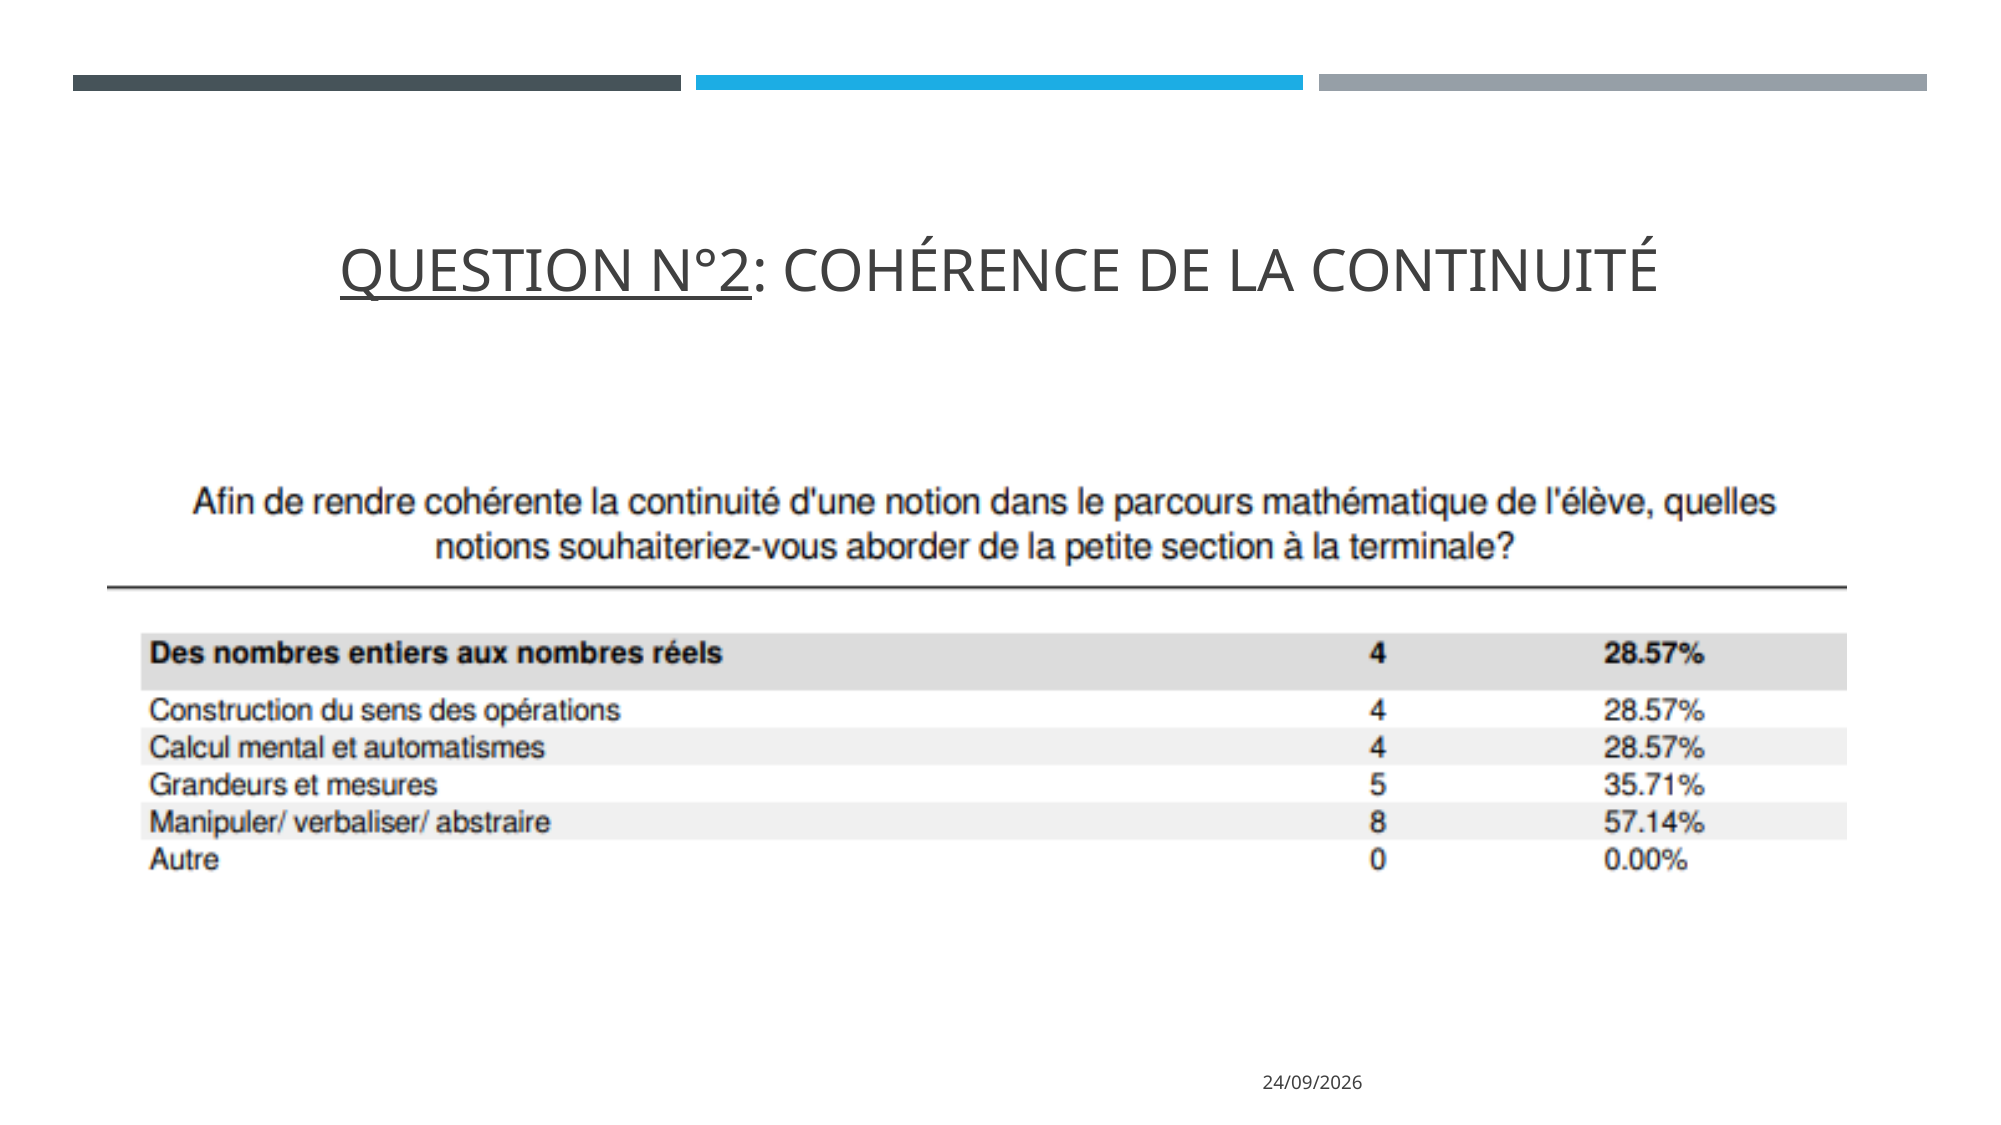

# Question n°2: cohérence de la continuité